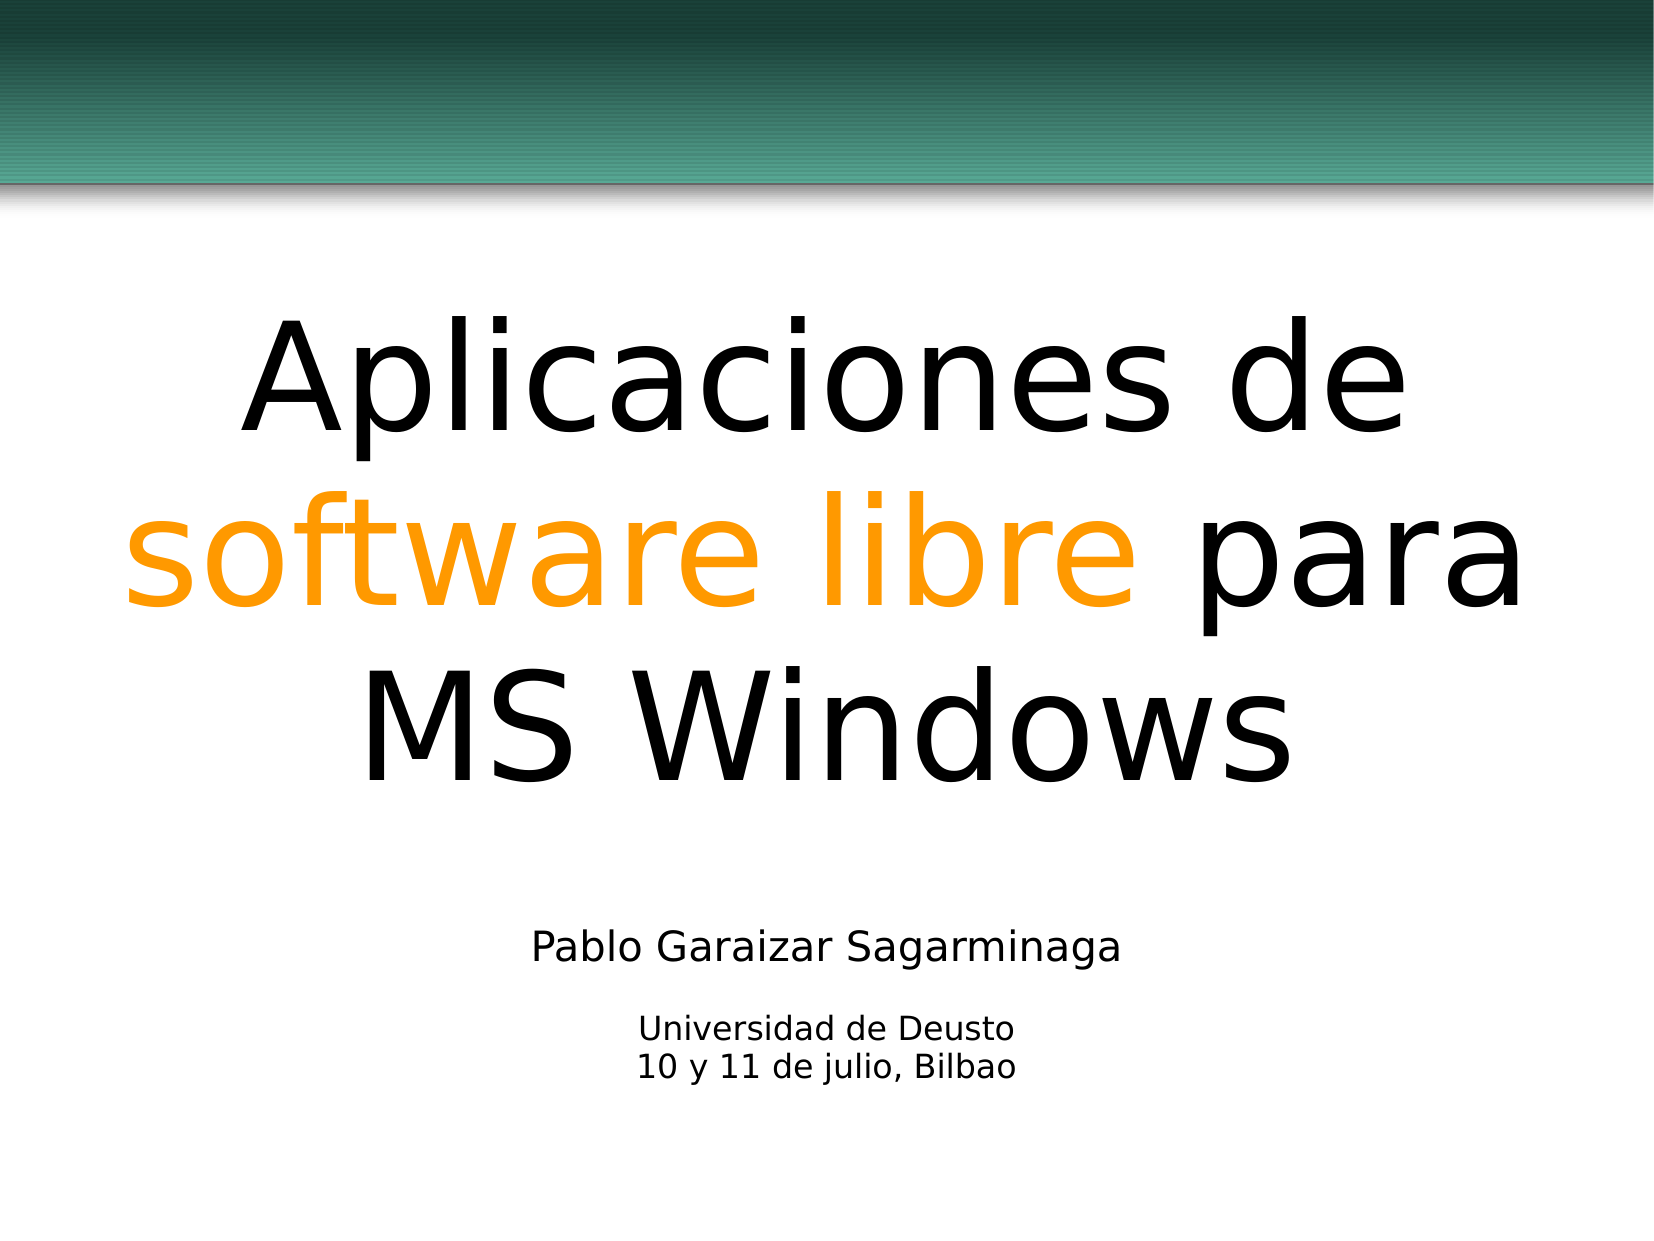

# Aplicaciones de software libre para MS Windows Pablo Garaizar Sagarminaga Universidad de Deusto 10 y 11 de julio, Bilbao